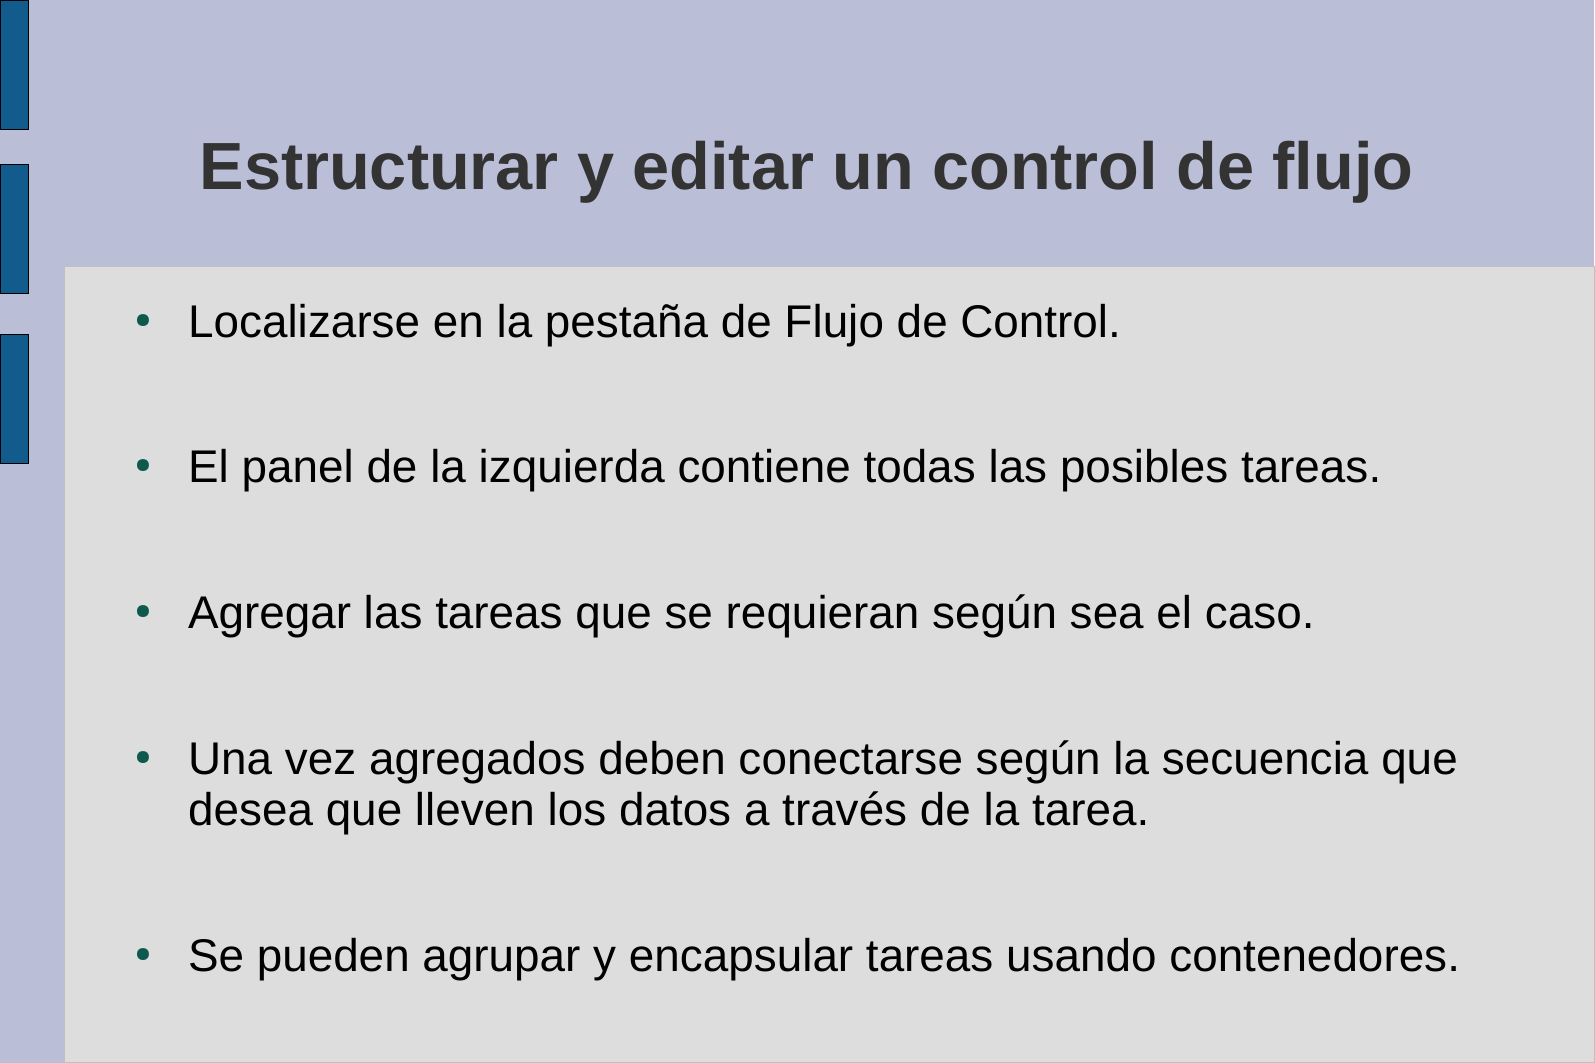

# Estructurar y editar un control de flujo
Localizarse en la pestaña de Flujo de Control.
El panel de la izquierda contiene todas las posibles tareas.
Agregar las tareas que se requieran según sea el caso.
Una vez agregados deben conectarse según la secuencia que desea que lleven los datos a través de la tarea.
Se pueden agrupar y encapsular tareas usando contenedores.